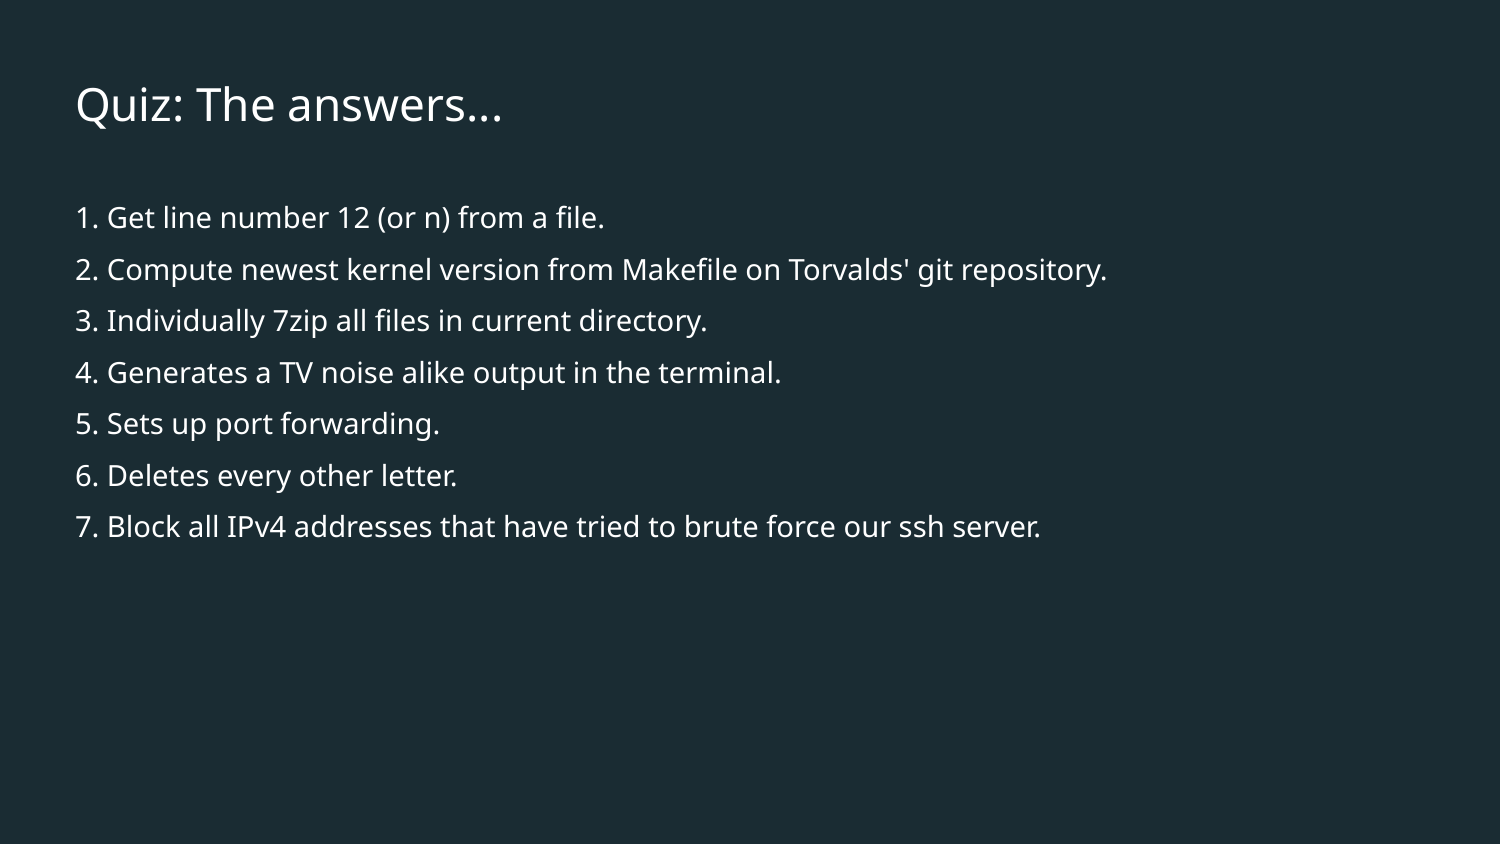

# Quiz: The answers...
1. Get line number 12 (or n) from a file.
2. Compute newest kernel version from Makefile on Torvalds' git repository.
3. Individually 7zip all files in current directory.
4. Generates a TV noise alike output in the terminal.
5. Sets up port forwarding.
6. Deletes every other letter.
7. Block all IPv4 addresses that have tried to brute force our ssh server.